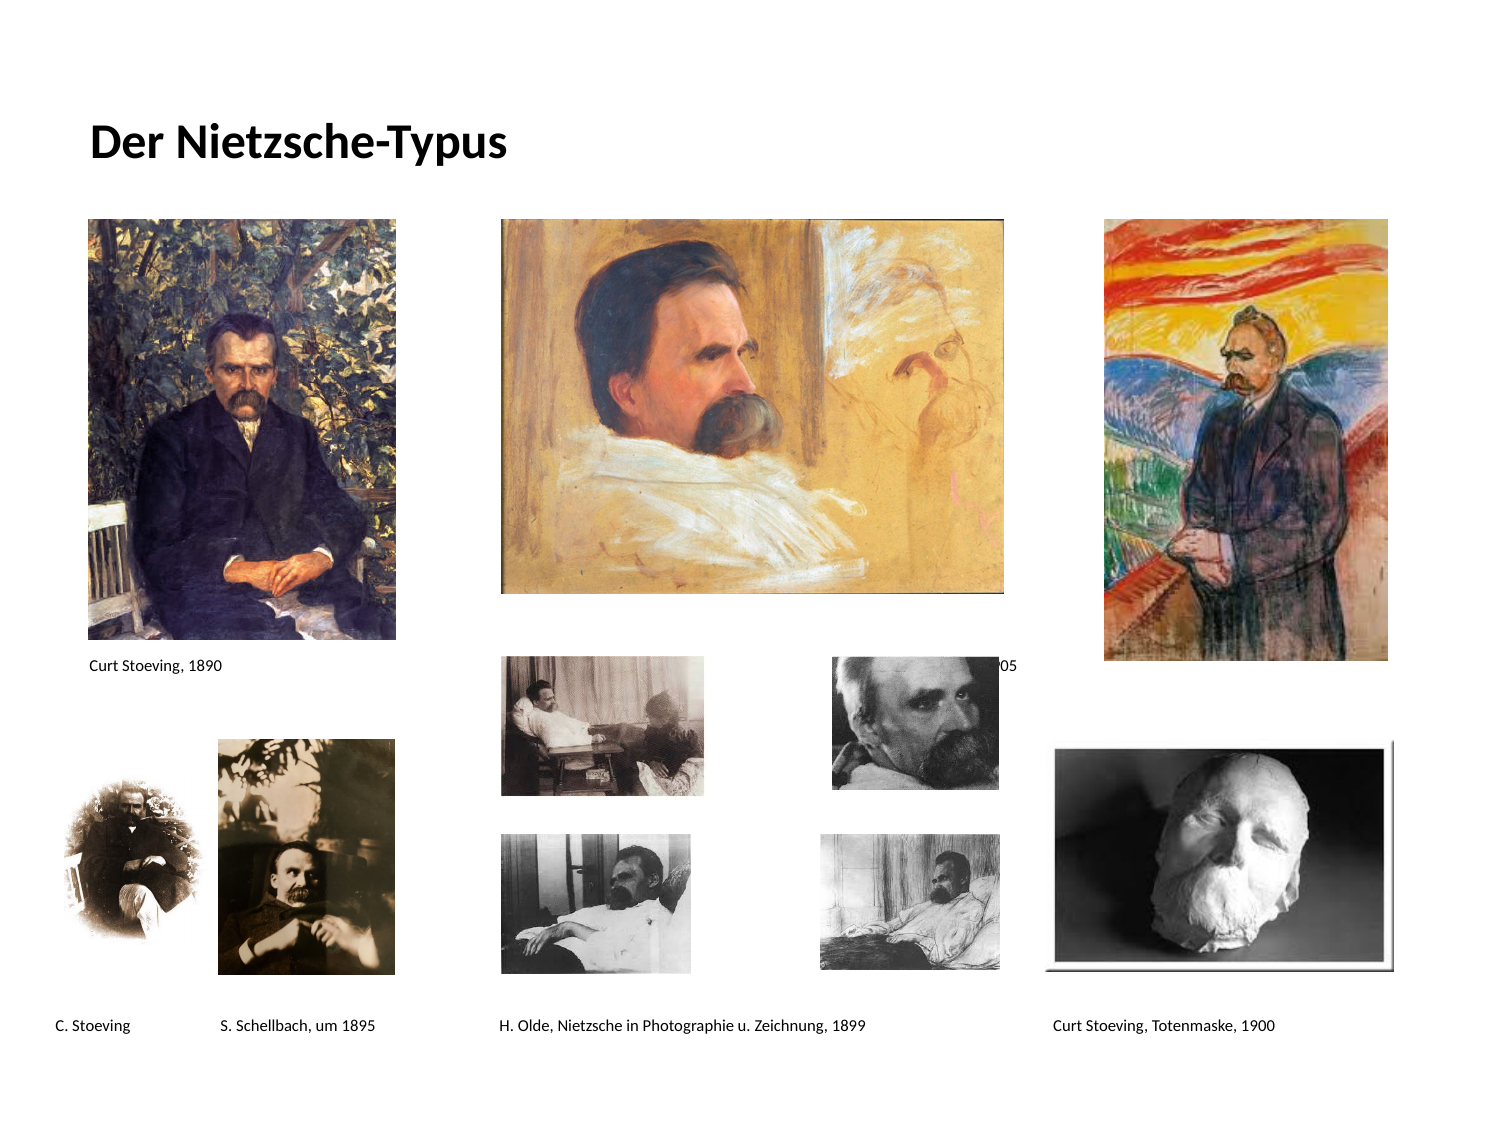

# Der Nietzsche-Typus
 Curt Stoeving, 1890	 				 Edvard Munch, 1905
 C. Stoeving S. Schellbach, um 1895 H. Olde, Nietzsche in Photographie u. Zeichnung, 1899 Curt Stoeving, Totenmaske, 1900